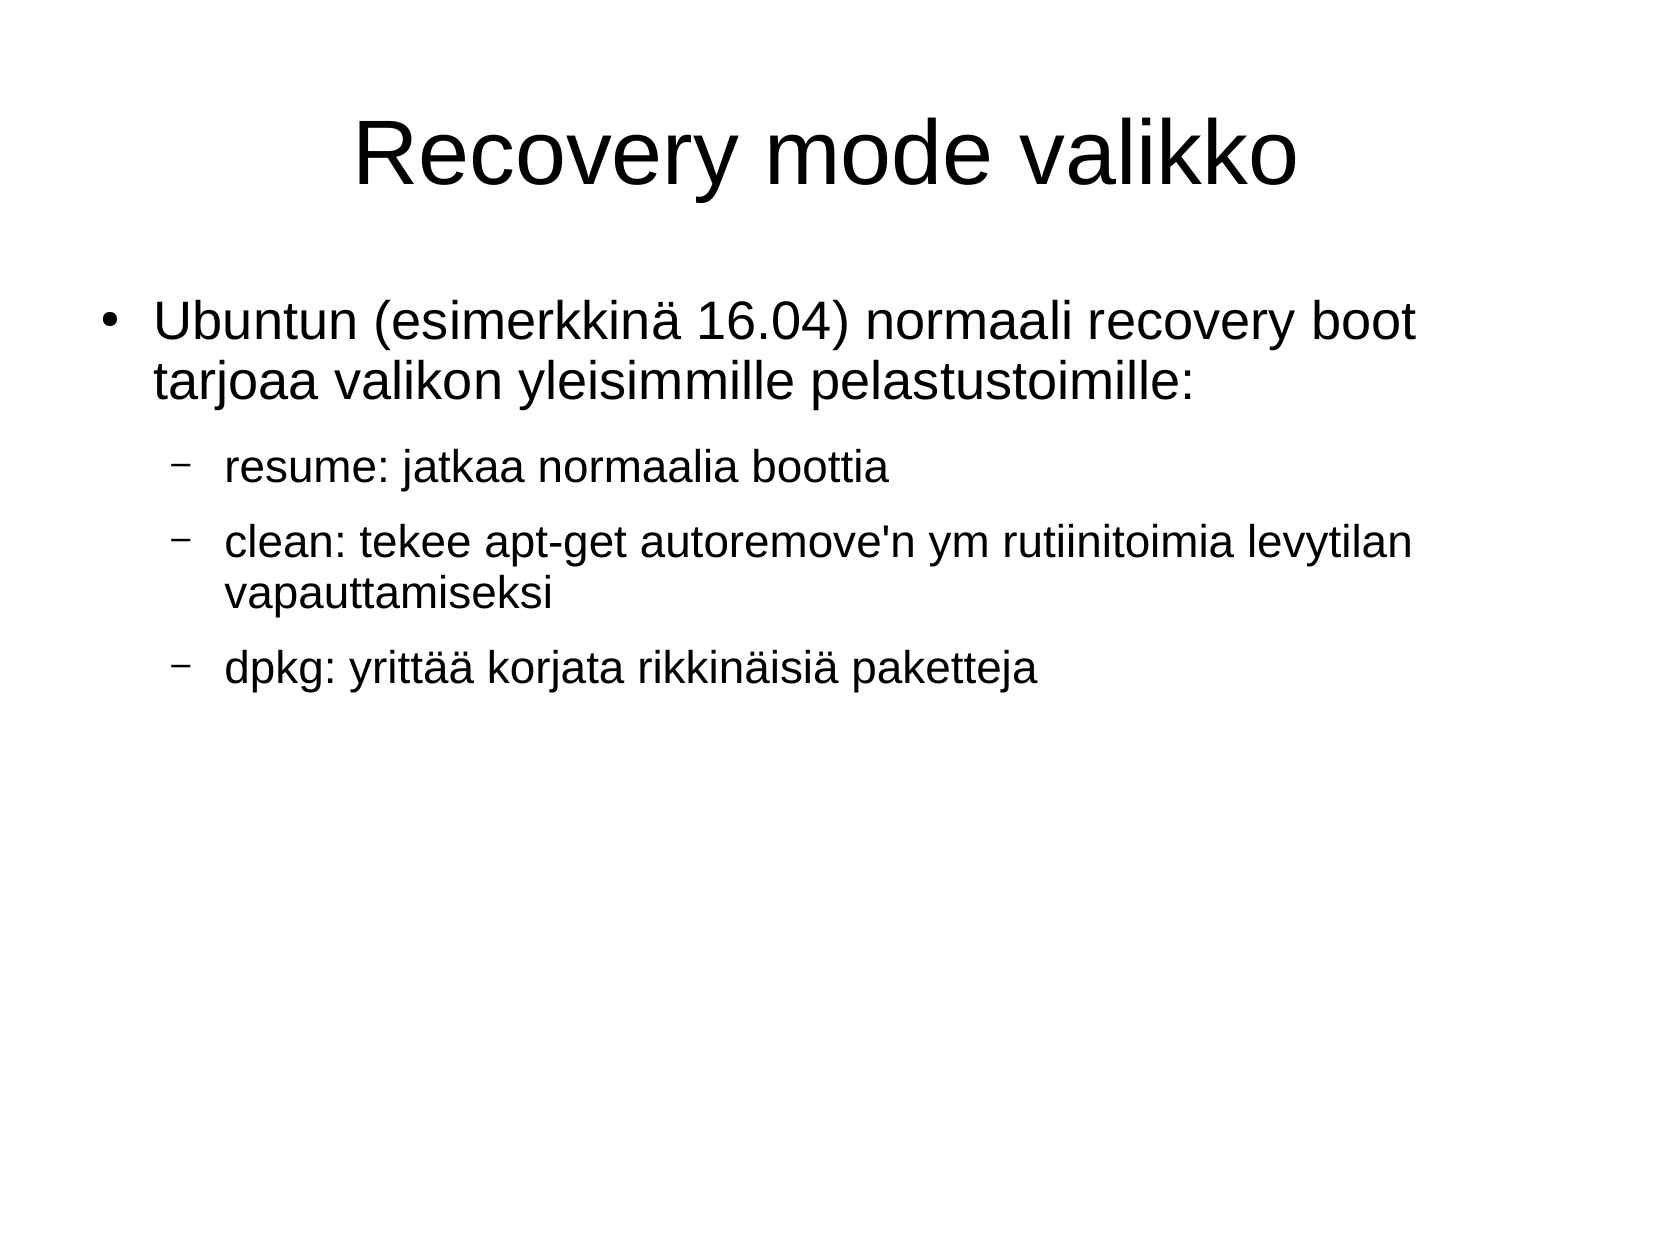

# Recovery mode valikko
Ubuntun (esimerkkinä 16.04) normaali recovery boot tarjoaa valikon yleisimmille pelastustoimille:
resume: jatkaa normaalia boottia
clean: tekee apt-get autoremove'n ym rutiinitoimia levytilan vapauttamiseksi
dpkg: yrittää korjata rikkinäisiä paketteja